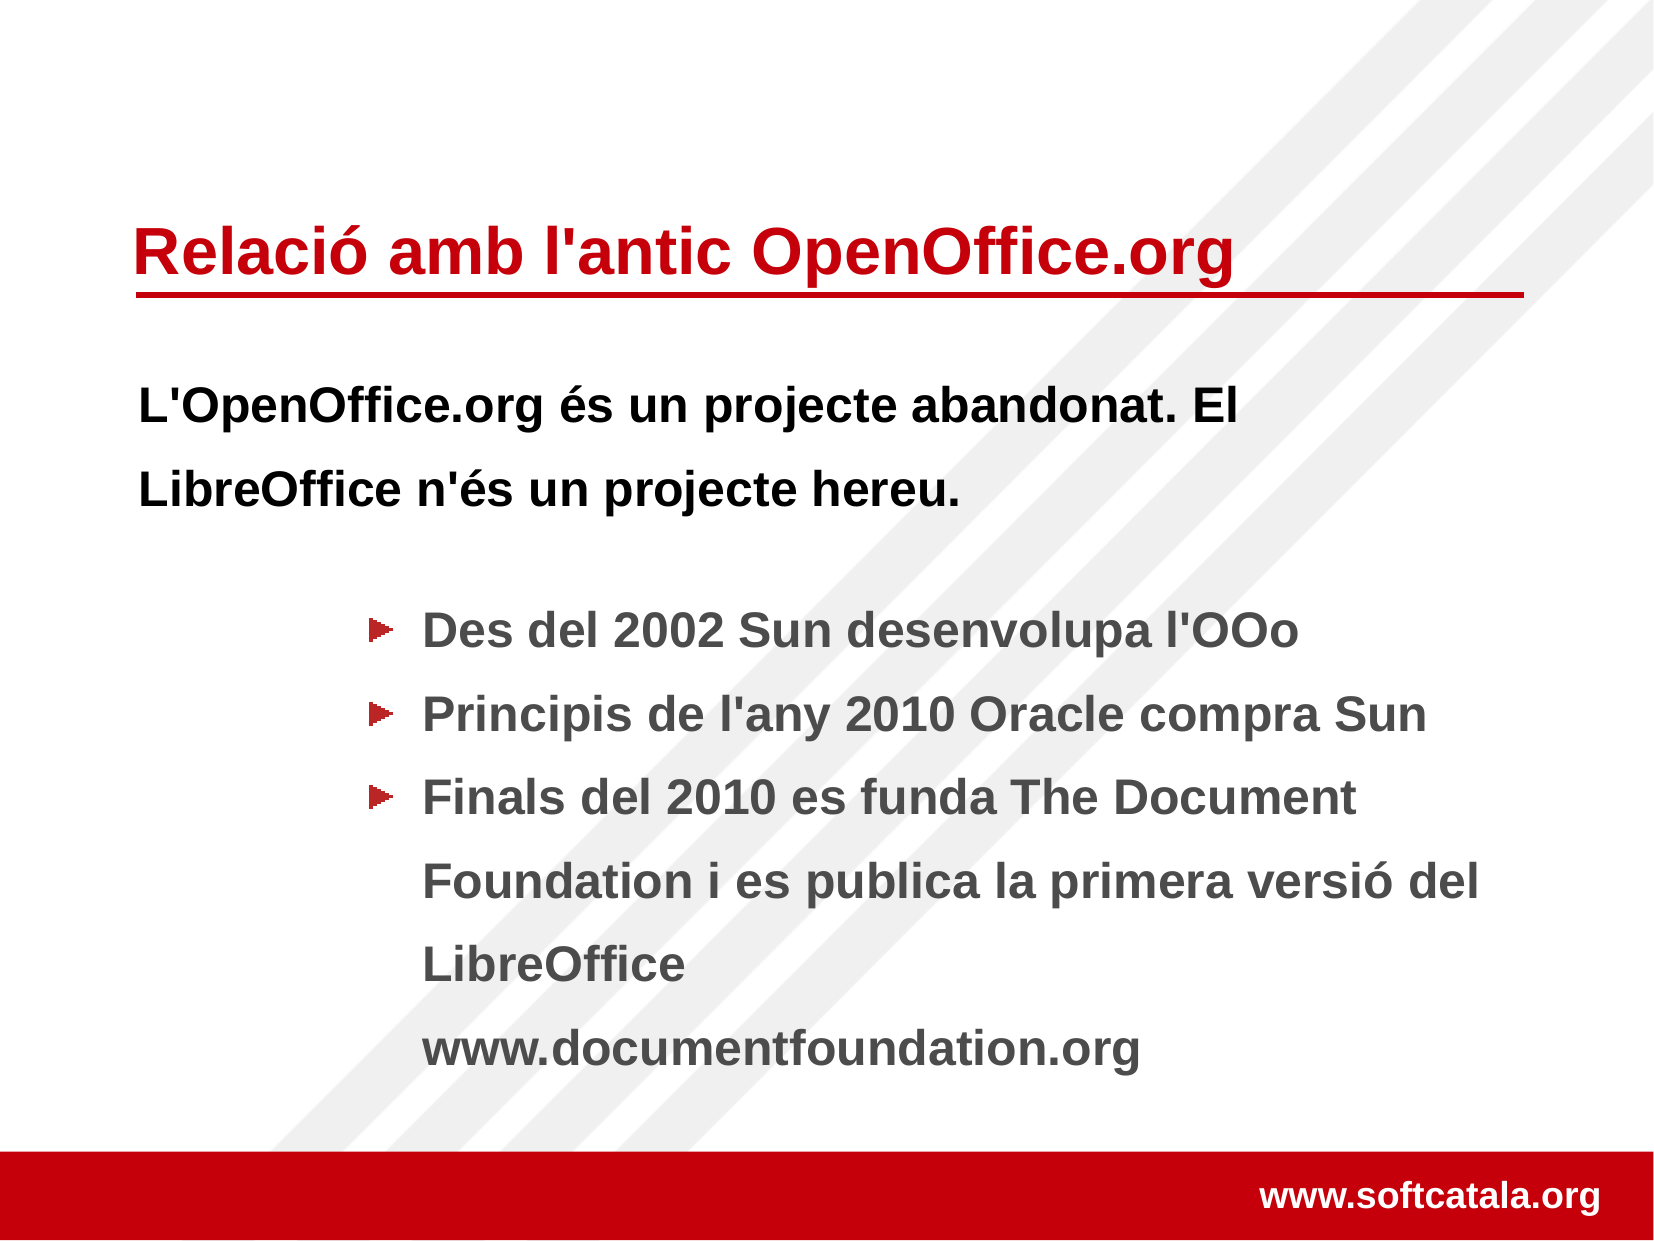

Relació amb l'antic OpenOffice.org
L'OpenOffice.org és un projecte abandonat. El LibreOffice n'és un projecte hereu.
Des del 2002 Sun desenvolupa l'OOo
Principis de l'any 2010 Oracle compra Sun
Finals del 2010 es funda The Document Foundation i es publica la primera versió del LibreOffice
www.documentfoundation.org
 www.softcatala.org